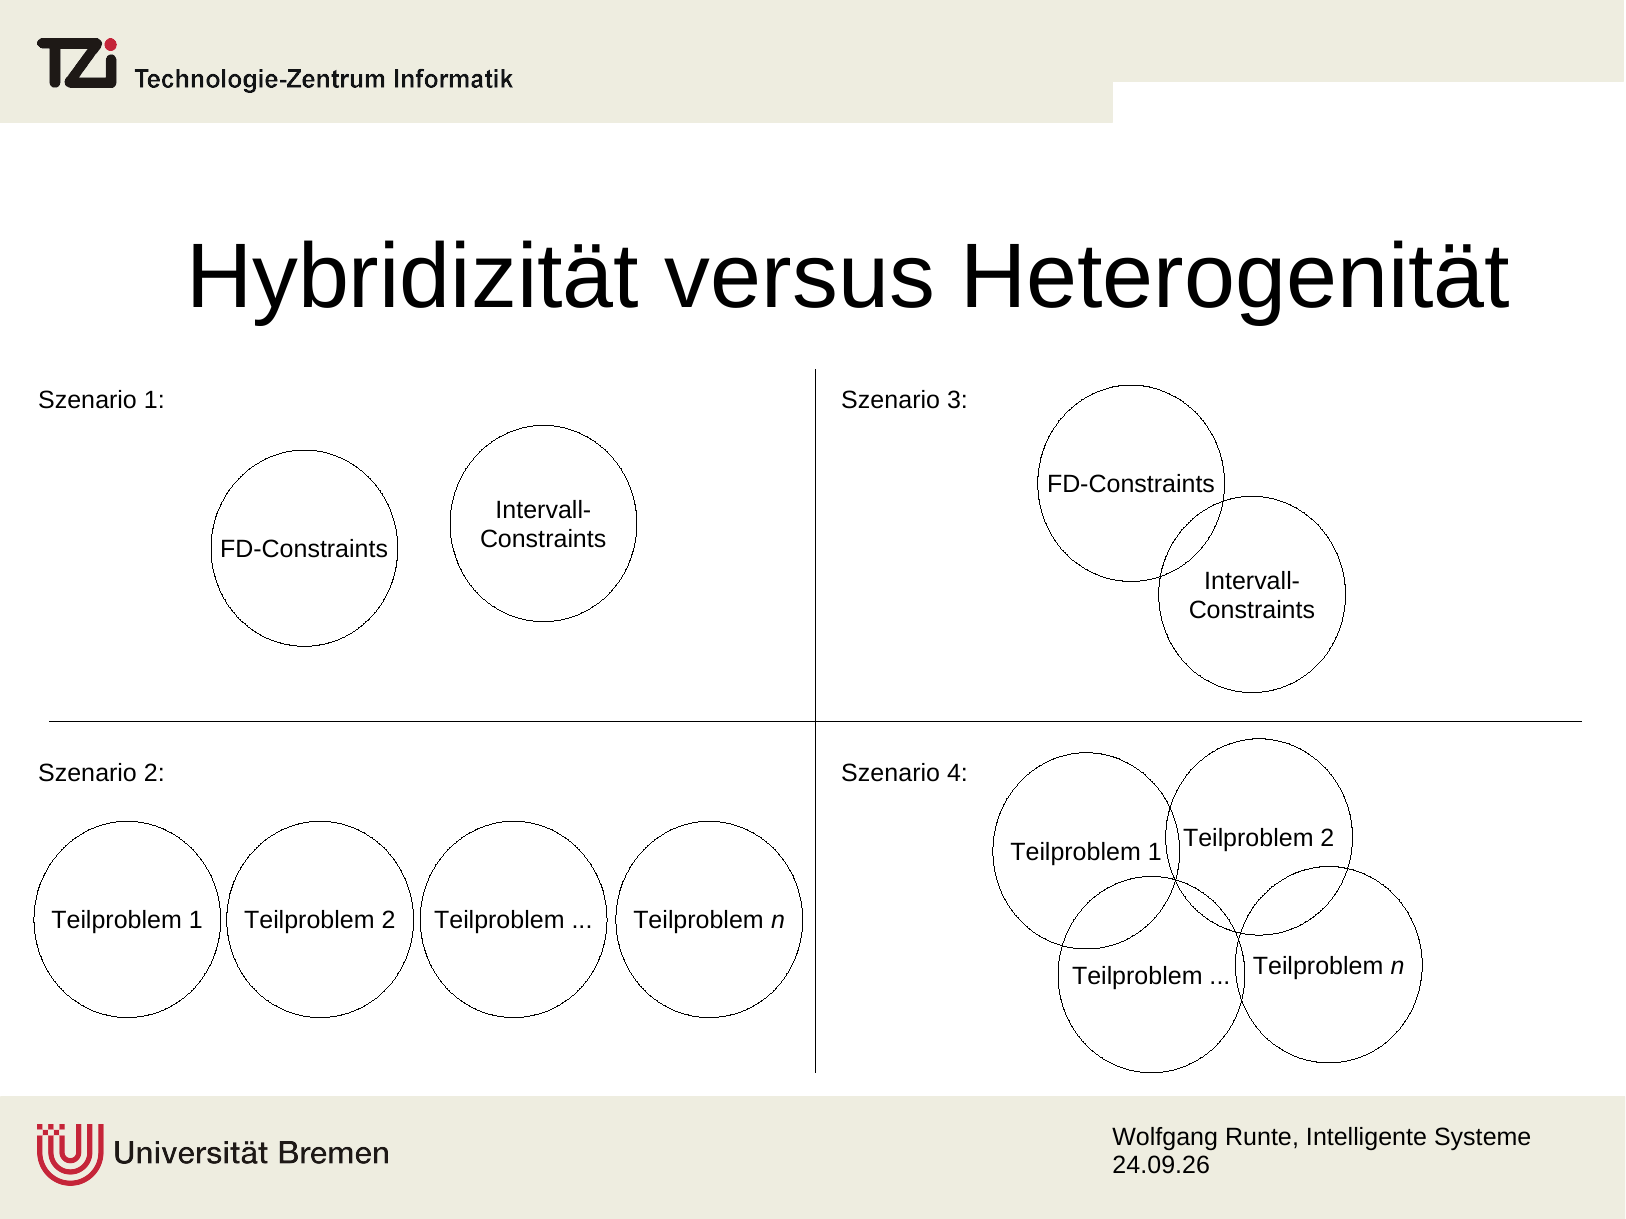

# Hybridizität versus Heterogenität
Szenario 1:
Szenario 3:
FD-Constraints
Intervall-
Constraints
FD-Constraints
Intervall-
Constraints
Teilproblem 2
Teilproblem 1
Szenario 2:
Szenario 4:
Teilproblem 1
Teilproblem 2
Teilproblem ...
Teilproblem n
Teilproblem n
Teilproblem ...